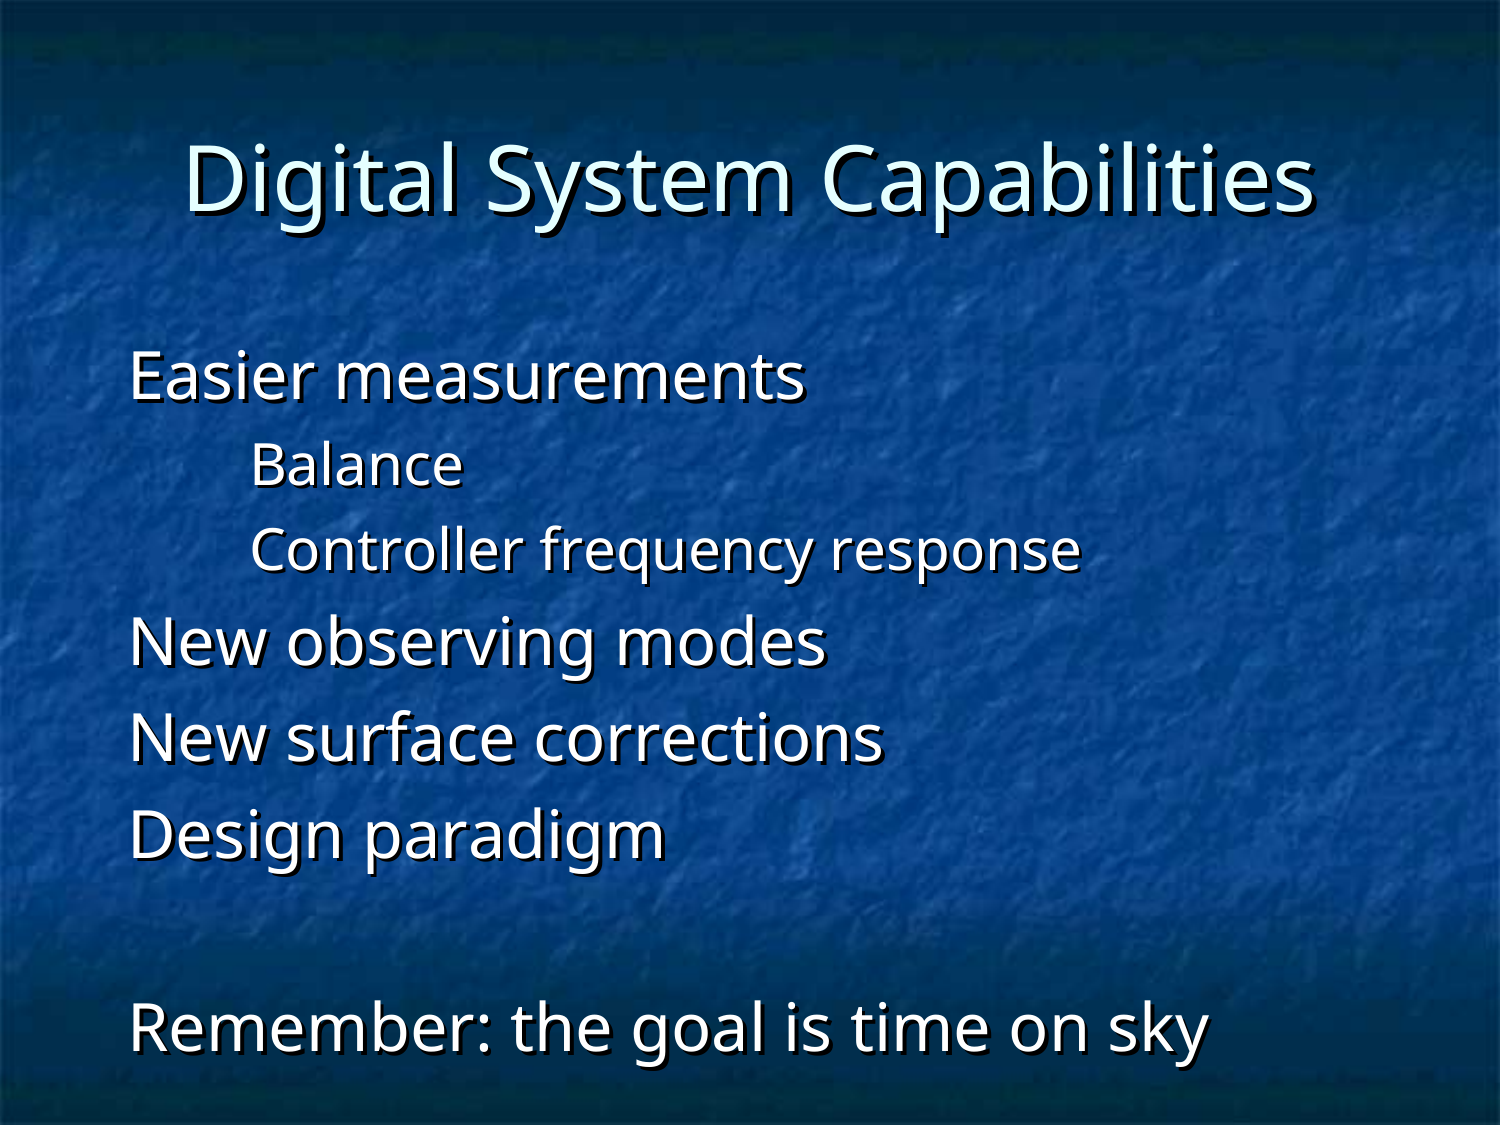

# Digital System Capabilities
Easier measurements
Balance
Controller frequency response
New observing modes
New surface corrections
Design paradigm
Remember: the goal is time on sky